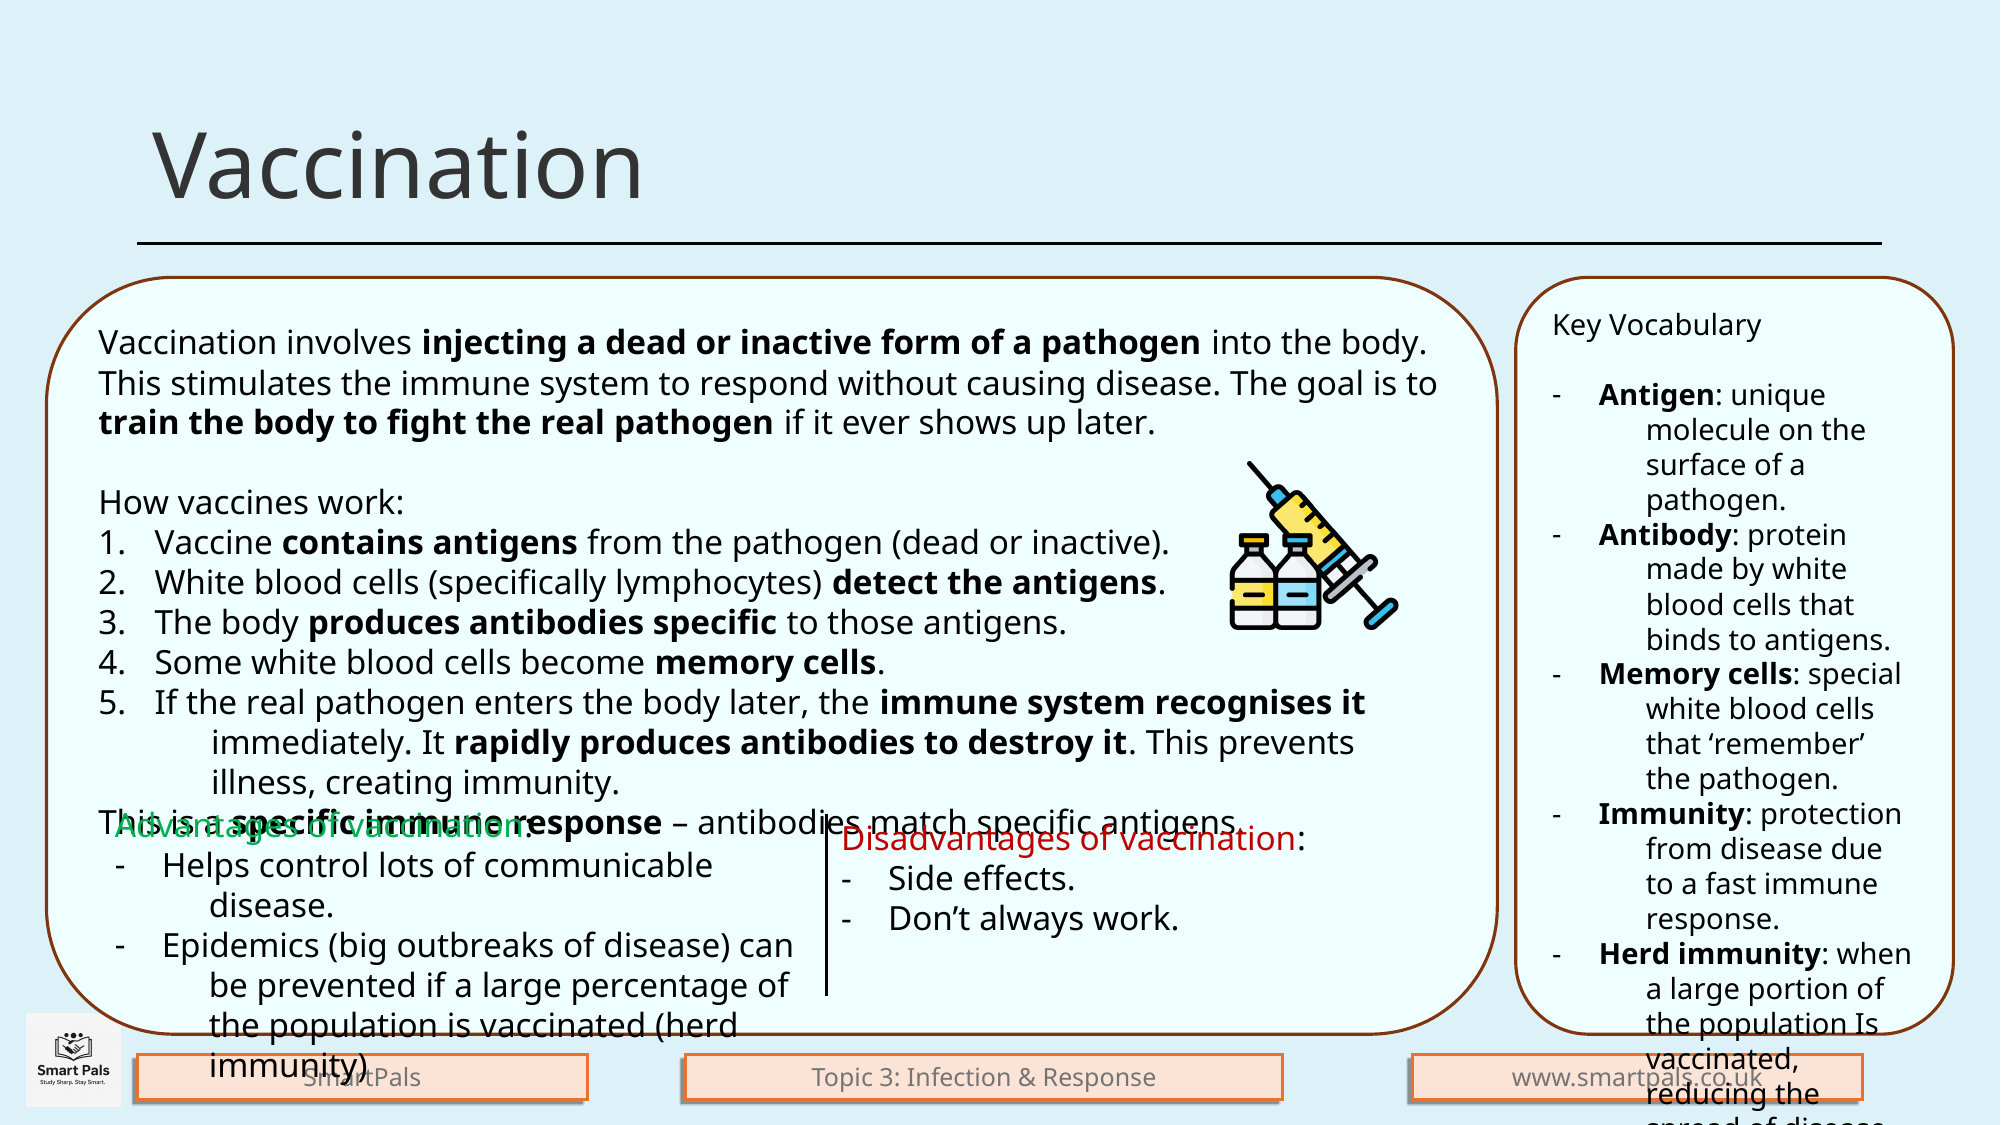

# Vaccination
Vaccination involves injecting a dead or inactive form of a pathogen into the body. This stimulates the immune system to respond without causing disease. The goal is to train the body to fight the real pathogen if it ever shows up later.
How vaccines work:
Vaccine contains antigens from the pathogen (dead or inactive).
White blood cells (specifically lymphocytes) detect the antigens.
The body produces antibodies specific to those antigens.
Some white blood cells become memory cells.
If the real pathogen enters the body later, the immune system recognises it immediately. It rapidly produces antibodies to destroy it. This prevents illness, creating immunity.
This is a specific immune response – antibodies match specific antigens.
Key Vocabulary
Antigen: unique molecule on the surface of a pathogen.
Antibody: protein made by white blood cells that binds to antigens.
Memory cells: special white blood cells that ‘remember’ the pathogen.
Immunity: protection from disease due to a fast immune response.
Herd immunity: when a large portion of the population Is vaccinated, reducing the spread of disease, even to unvaccinated people.
Advantages of vaccination:
Helps control lots of communicable disease.
Epidemics (big outbreaks of disease) can be prevented if a large percentage of the population is vaccinated (herd immunity)
Disadvantages of vaccination:
Side effects.
Don’t always work.